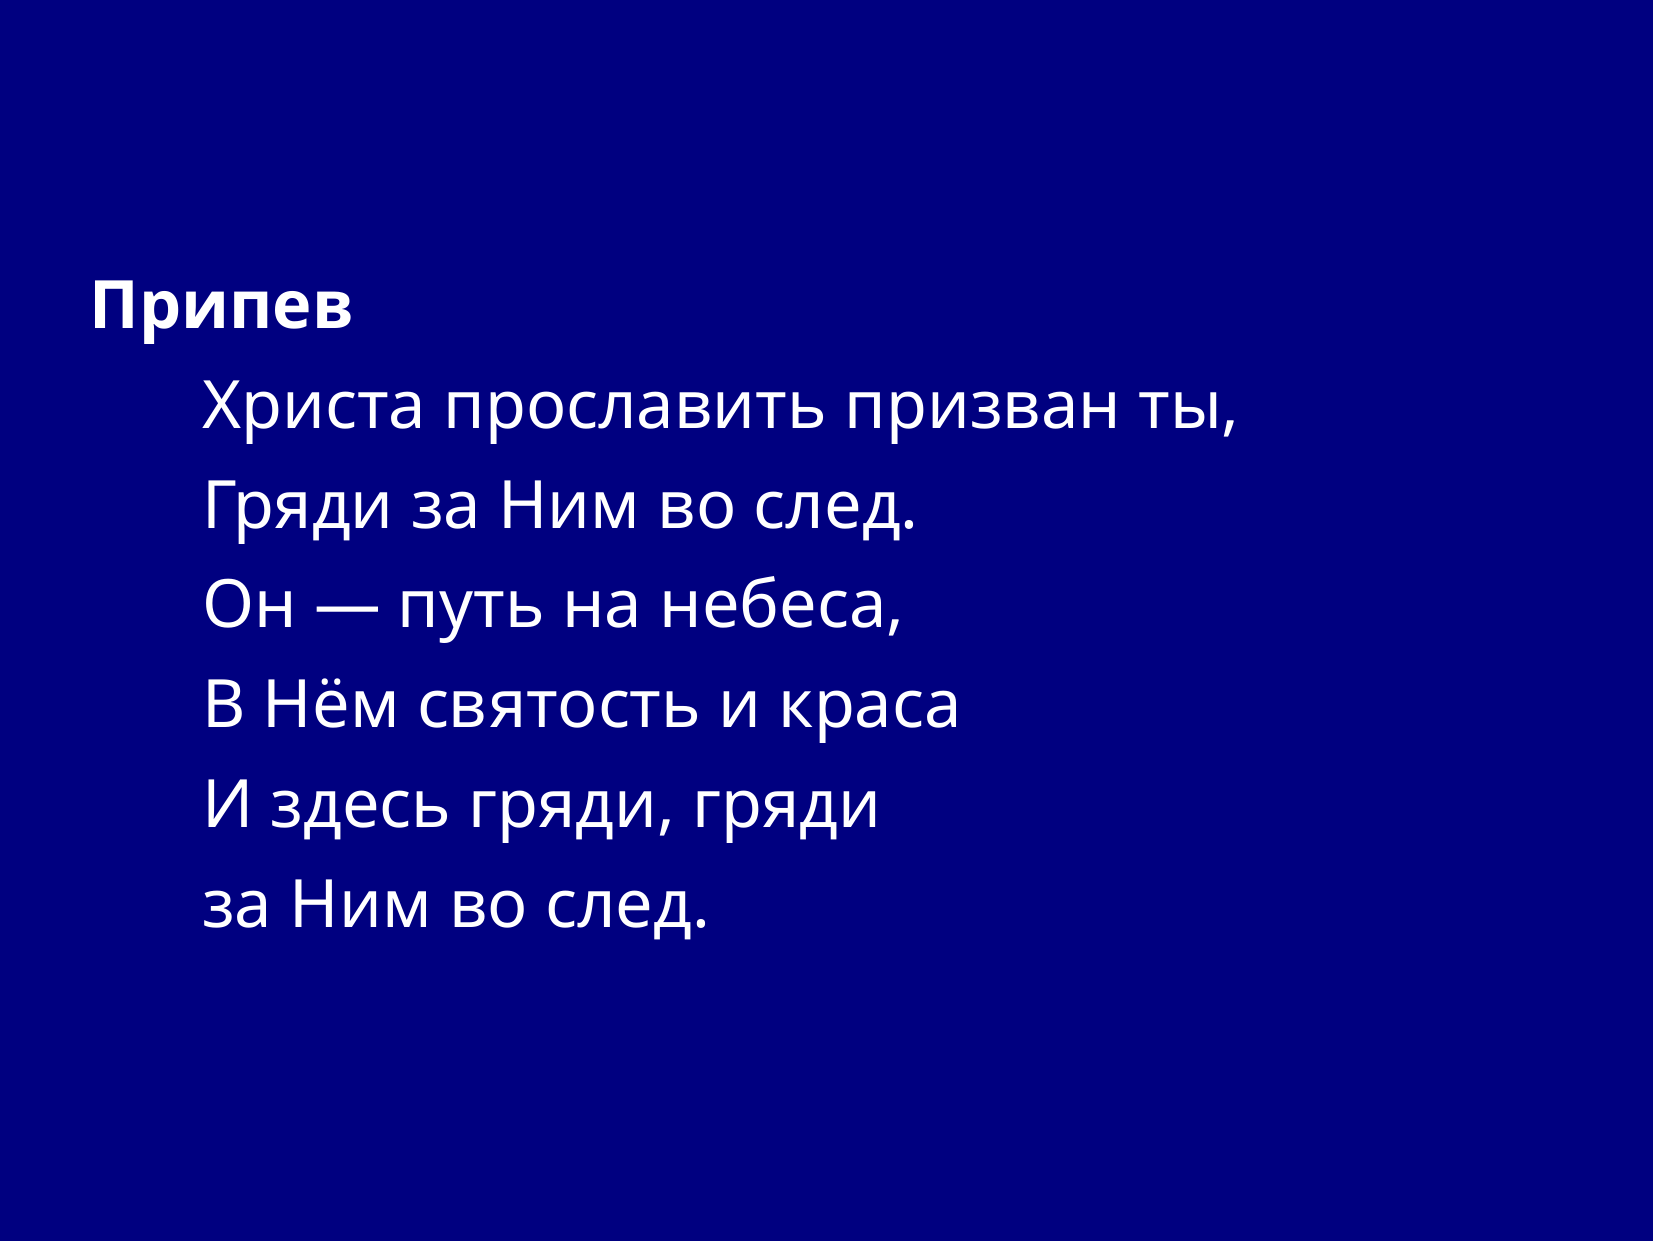

Припев
	Христа прославить призван ты,
	Гряди за Ним во след.
	Он — путь на небеса,
	В Нём святость и краса
	И здесь гряди, гряди
	за Ним во след.